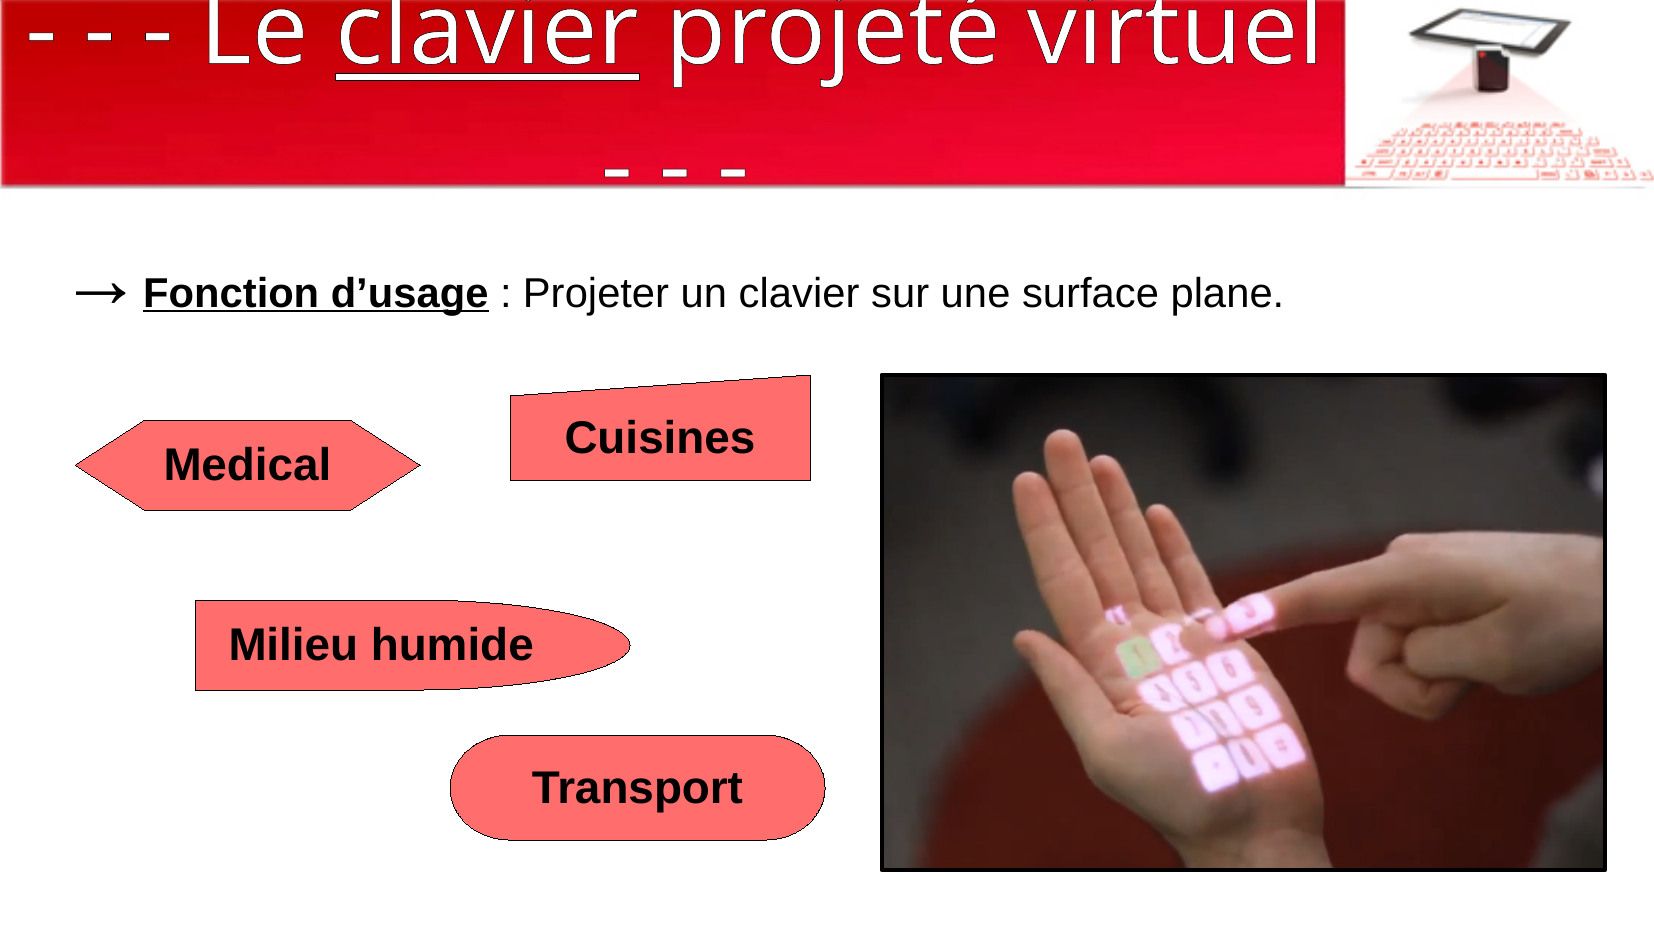

# - - - Le clavier projeté virtuel - - -
→Fonction d’usage : Projeter un clavier sur une surface plane.
Cuisines
Medical
Milieu humide
Transport